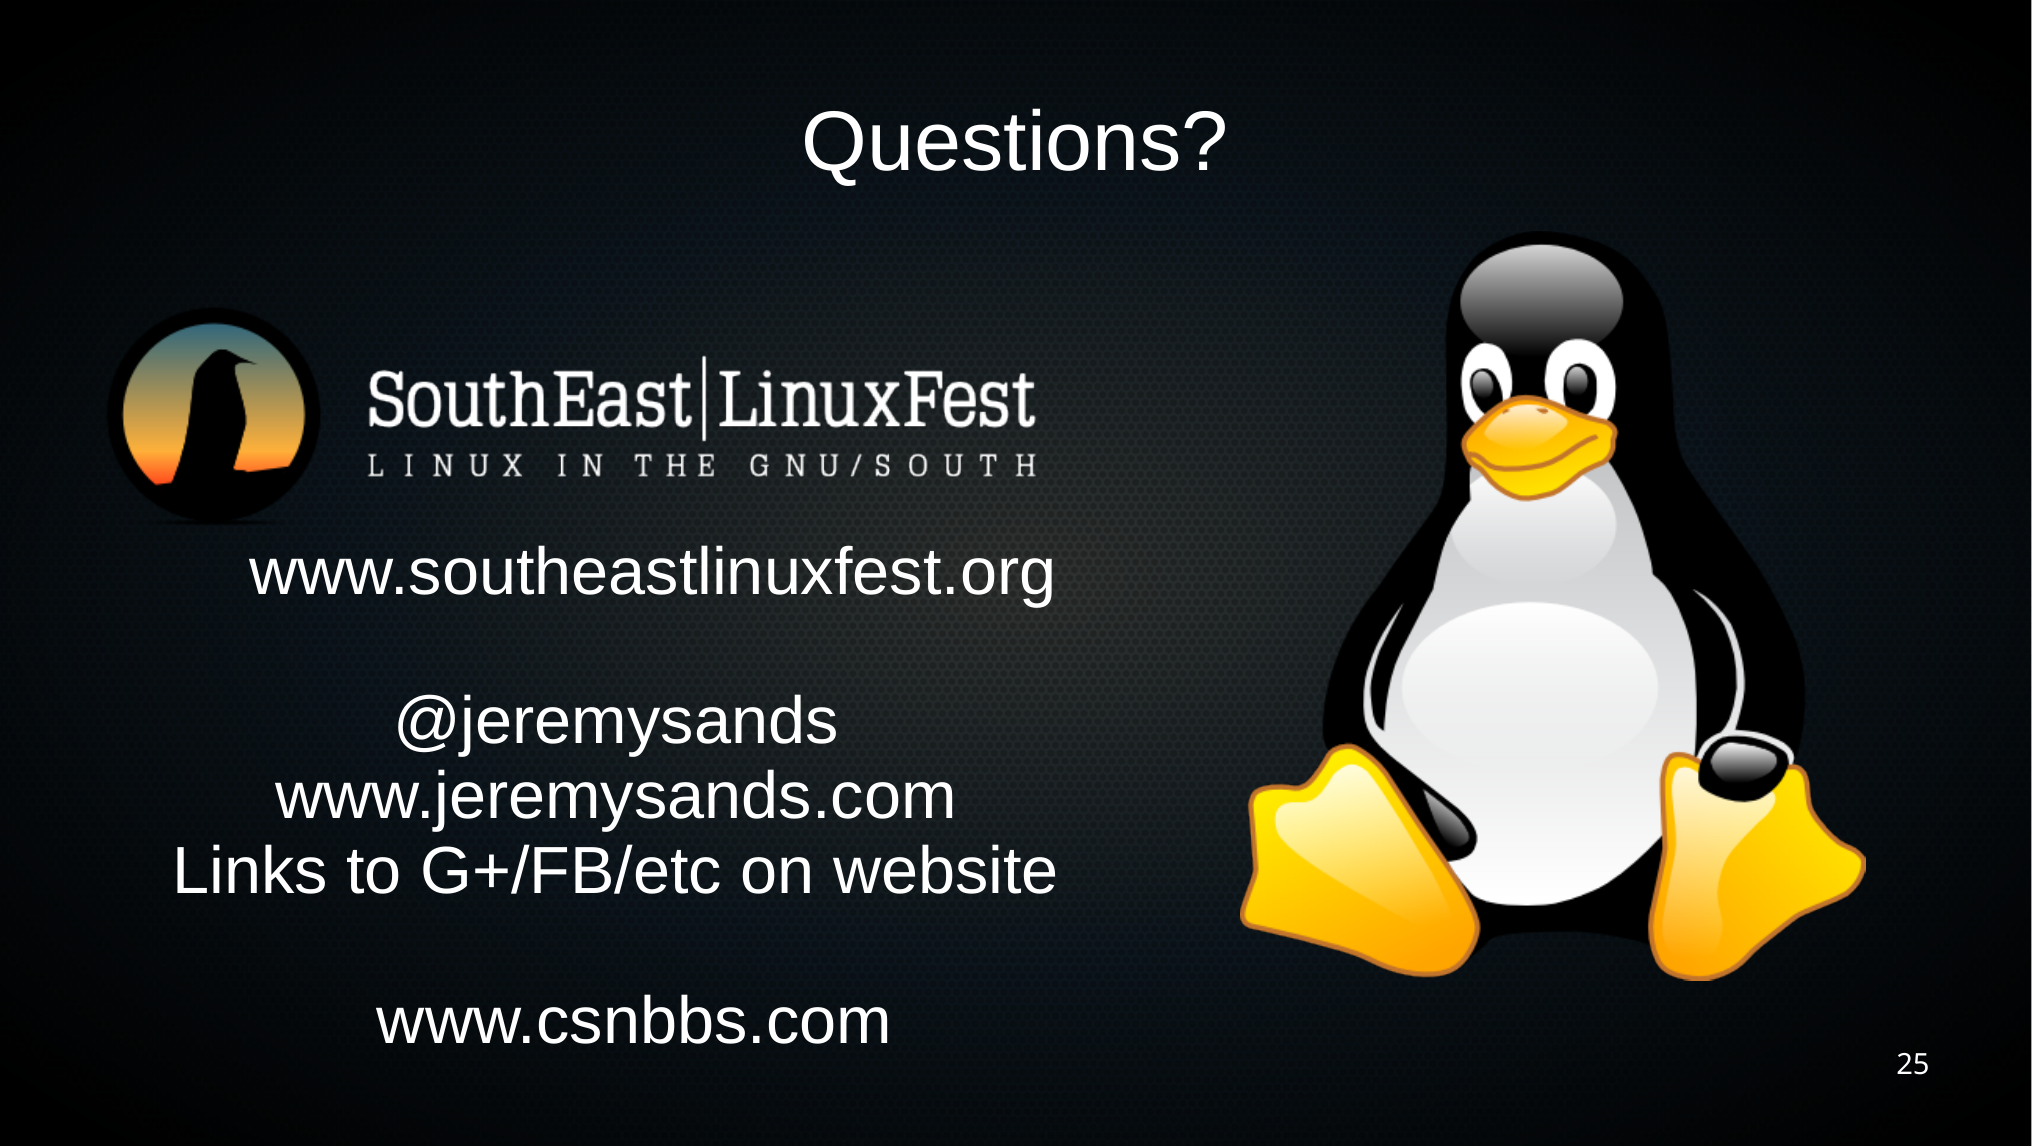

# Questions?
www.southeastlinuxfest.org
 @jeremysands
 www.jeremysands.com
Links to G+/FB/etc on website
www.csnbbs.com
25